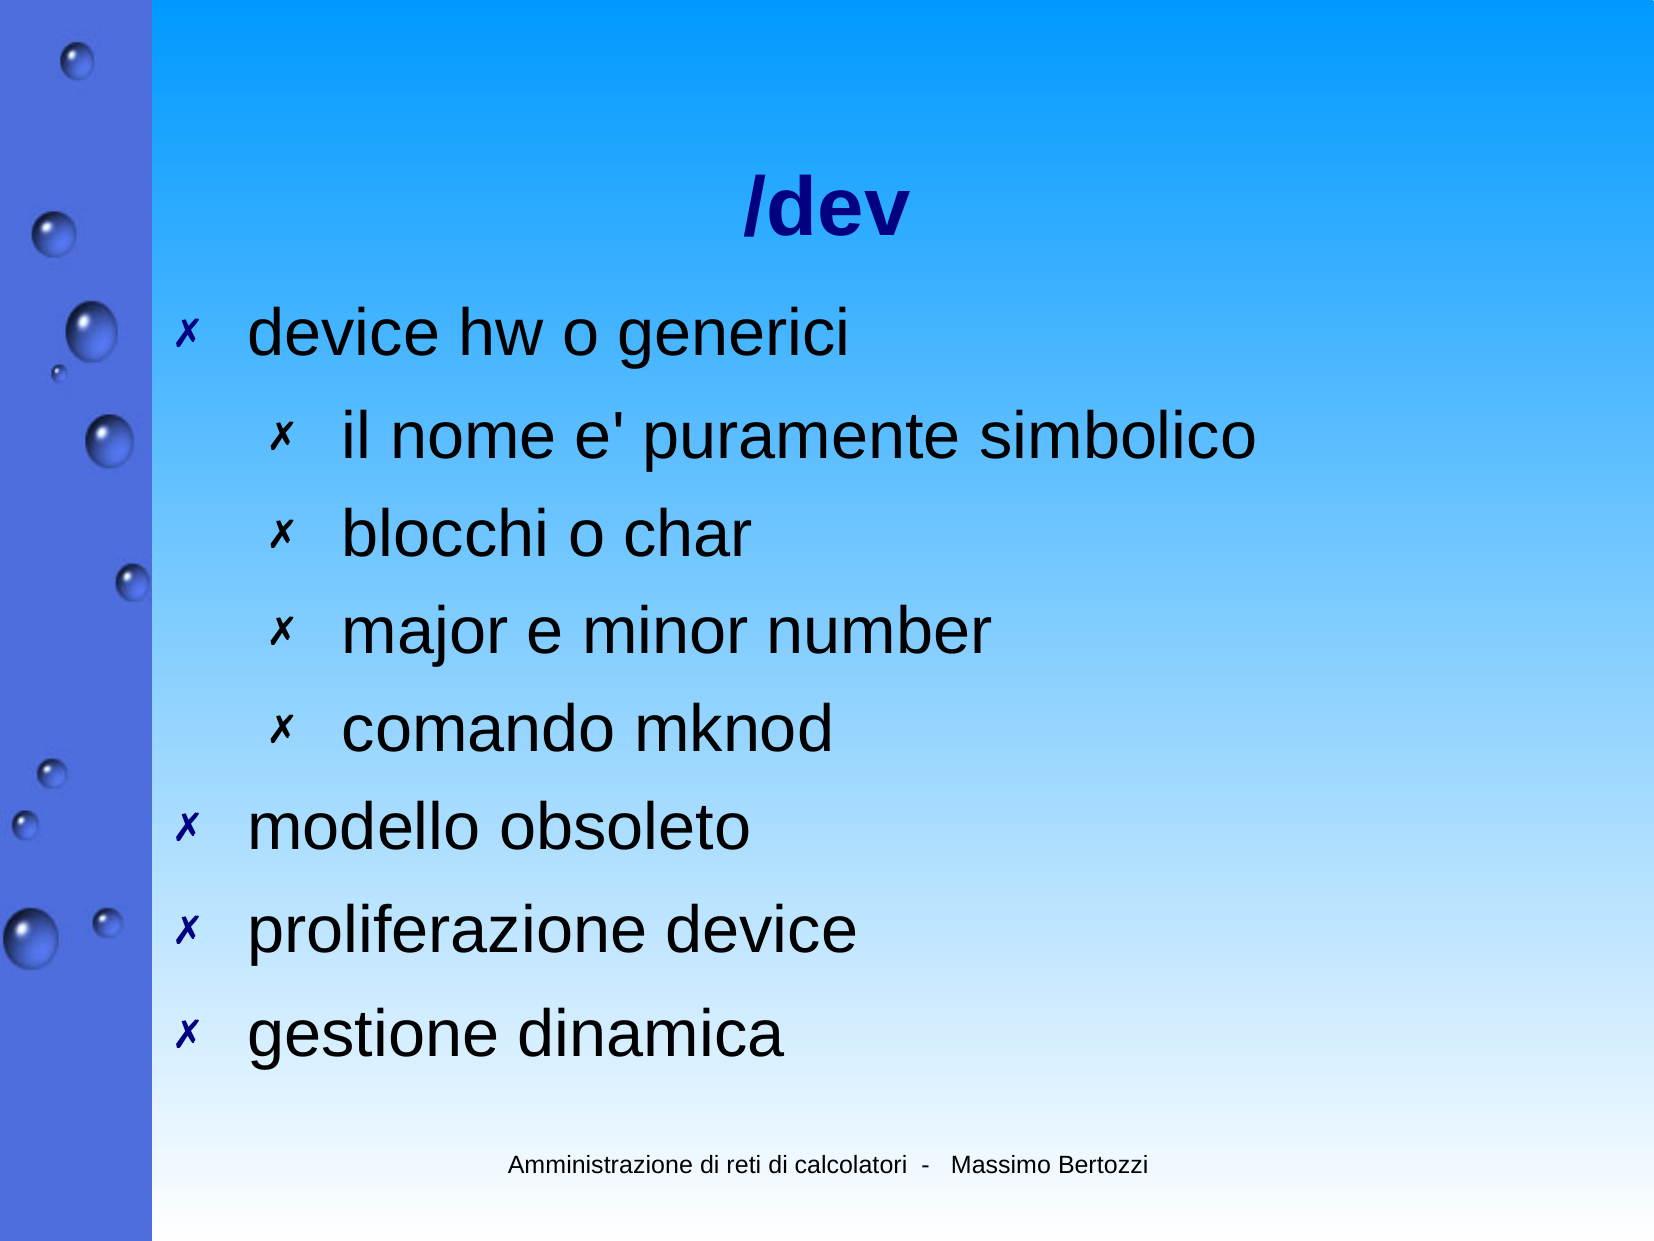

# /dev
device hw o generici
il nome e' puramente simbolico
blocchi o char
major e minor number
comando mknod
modello obsoleto
proliferazione device
gestione dinamica